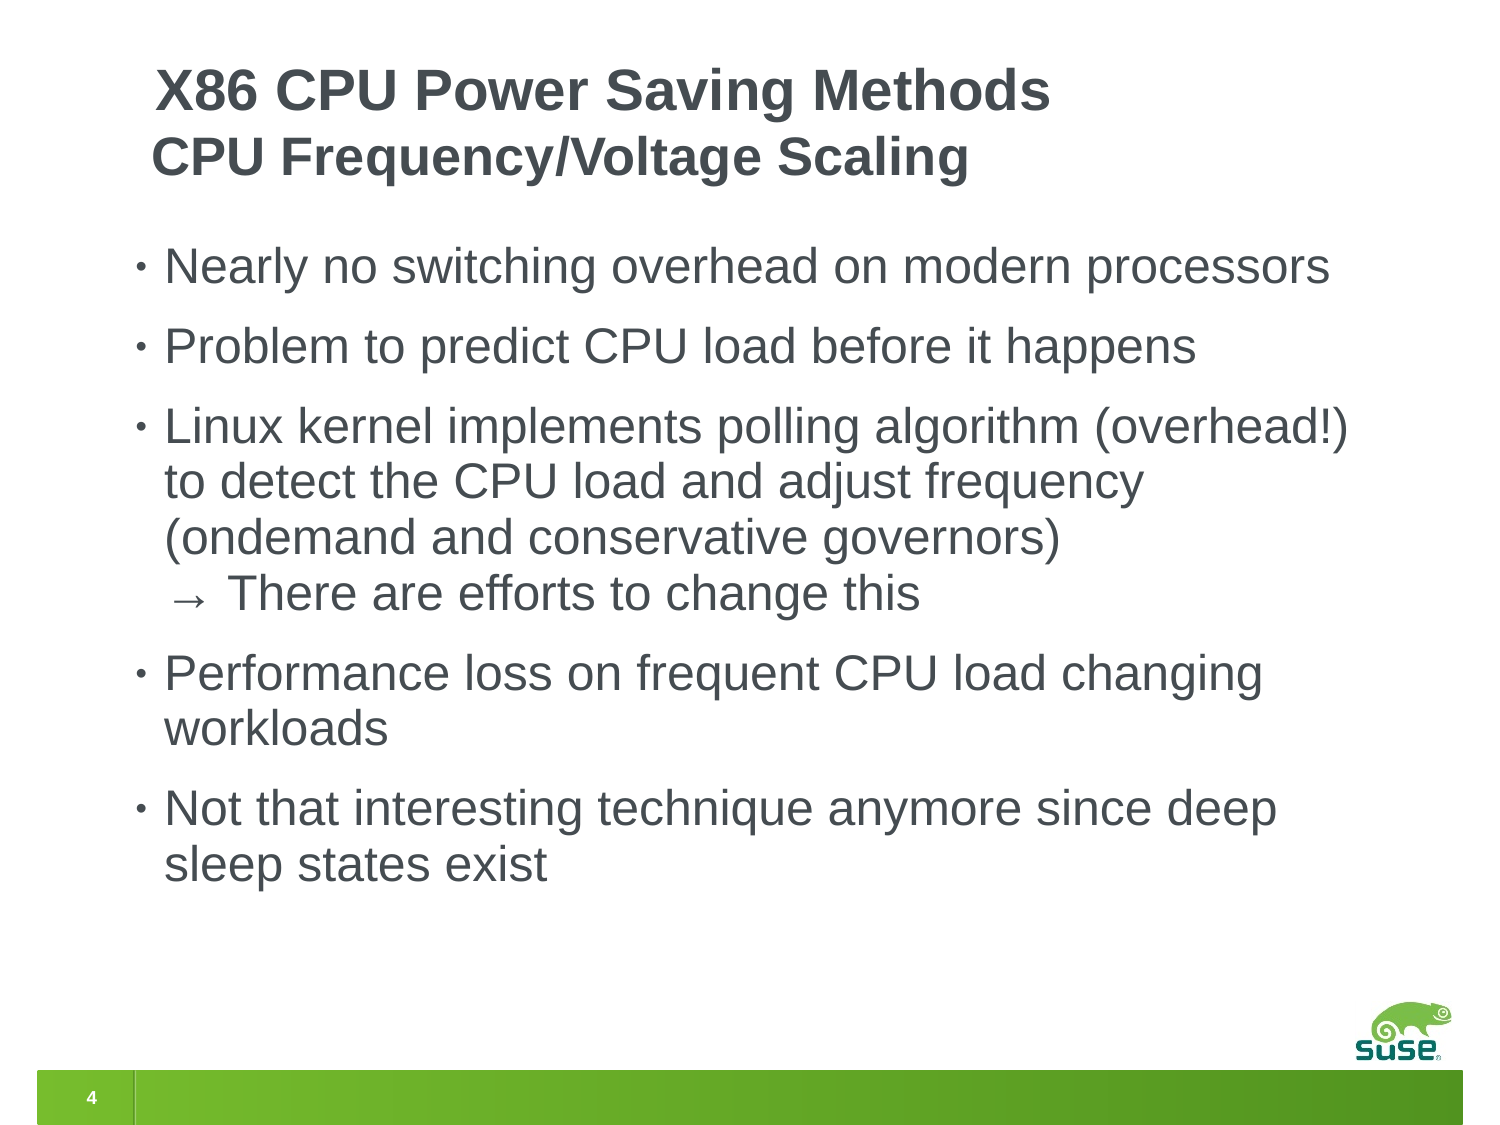

# X86 CPU Power Saving Methods CPU Frequency/Voltage Scaling
Nearly no switching overhead on modern processors
Problem to predict CPU load before it happens
Linux kernel implements polling algorithm (overhead!) to detect the CPU load and adjust frequency (ondemand and conservative governors)
→ There are efforts to change this
Performance loss on frequent CPU load changing workloads
Not that interesting technique anymore since deep sleep states exist